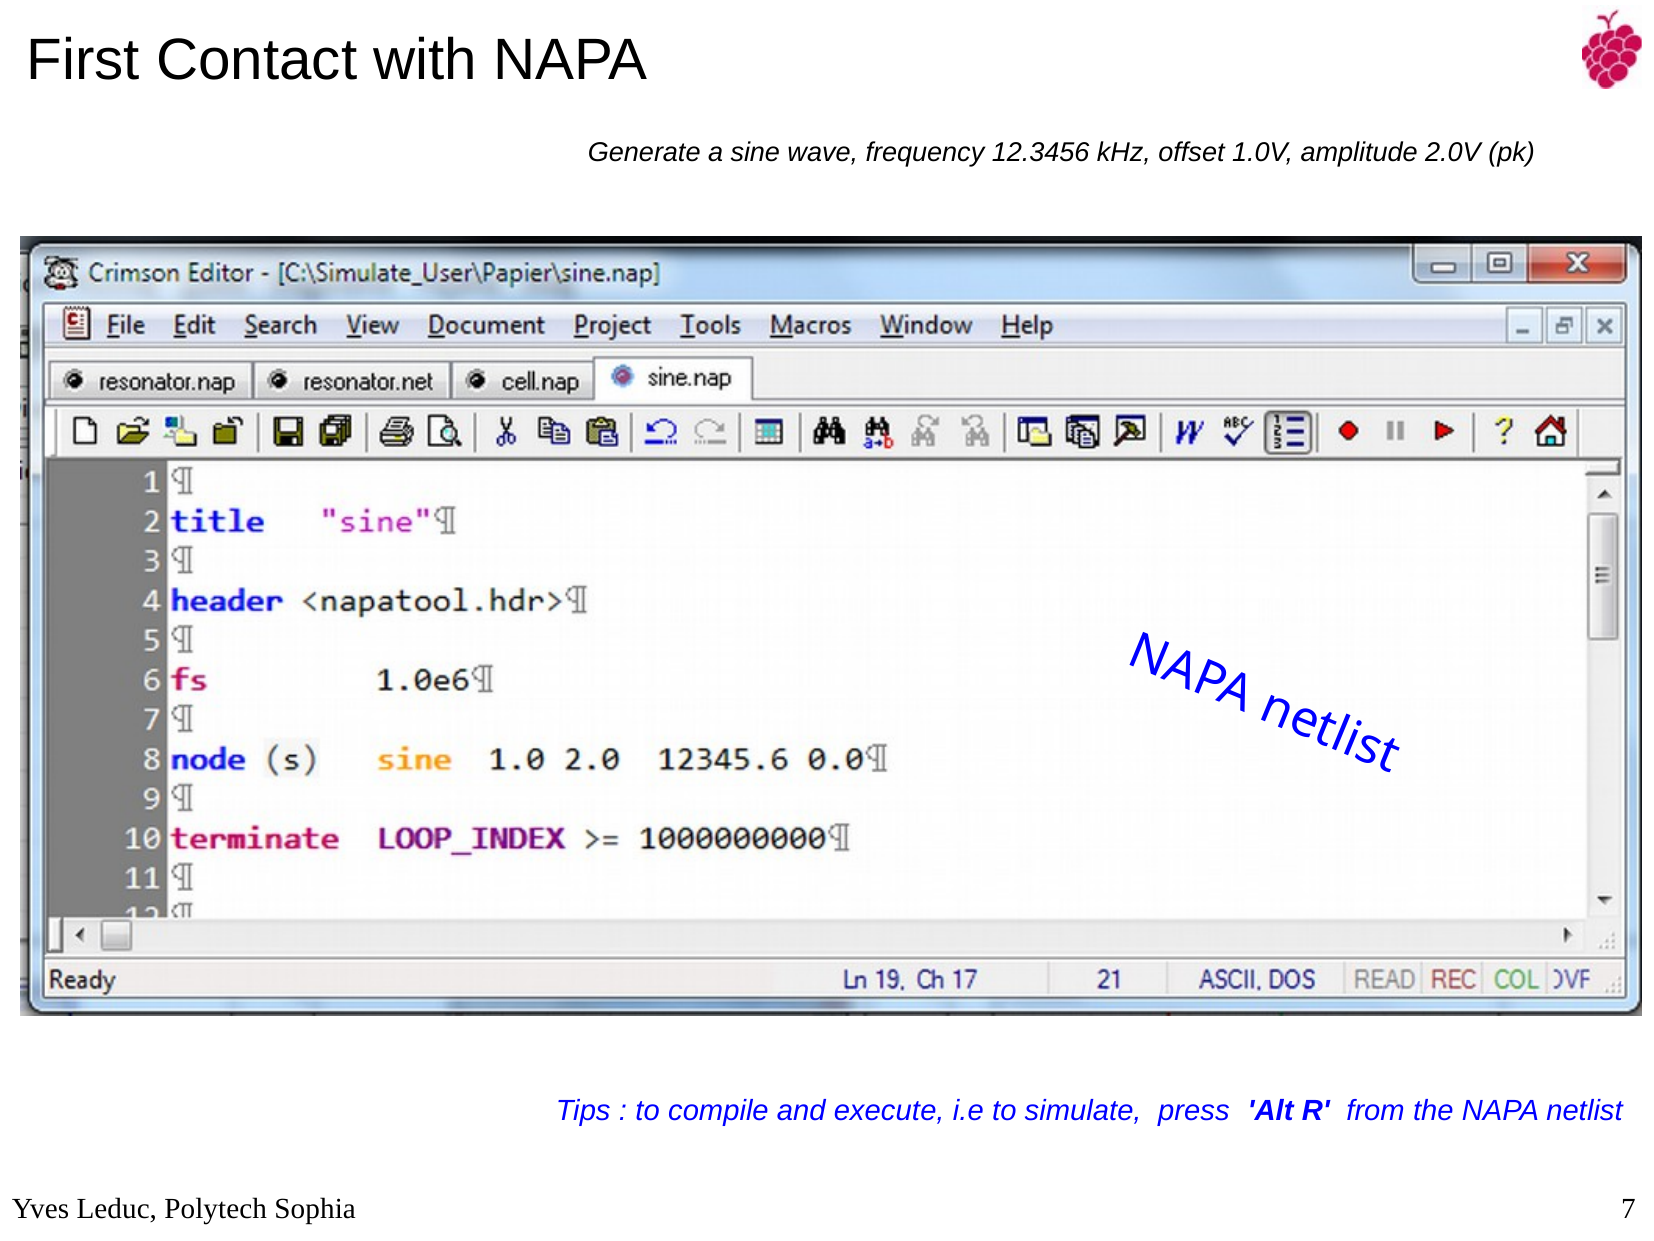

First Contact with NAPA
Generate a sine wave, frequency 12.3456 kHz, offset 1.0V, amplitude 2.0V (pk)
NAPA netlist
Tips : to compile and execute, i.e to simulate, press 'Alt R' from the NAPA netlist
Yves Leduc, Polytech Sophia
7